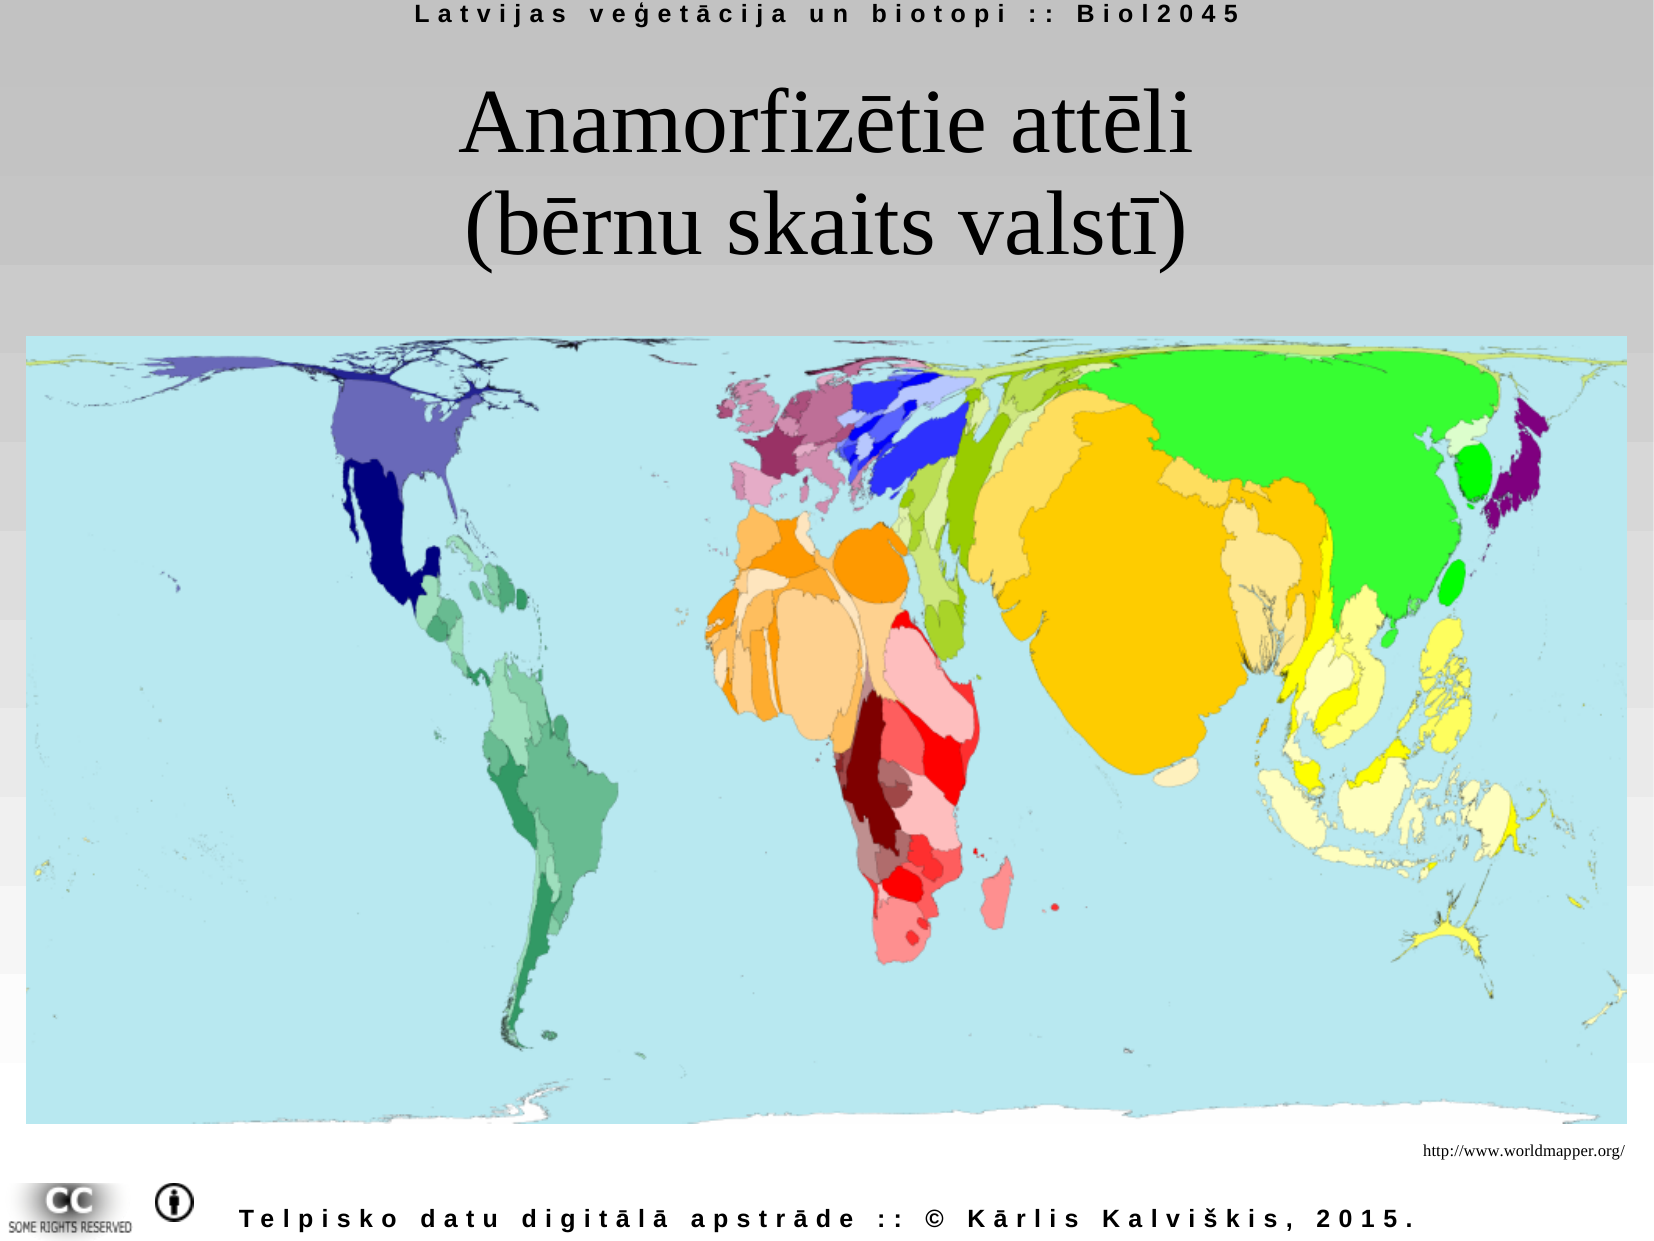

# Anamorfizētie attēli (bērnu skaits valstī)
http://www.worldmapper.org/